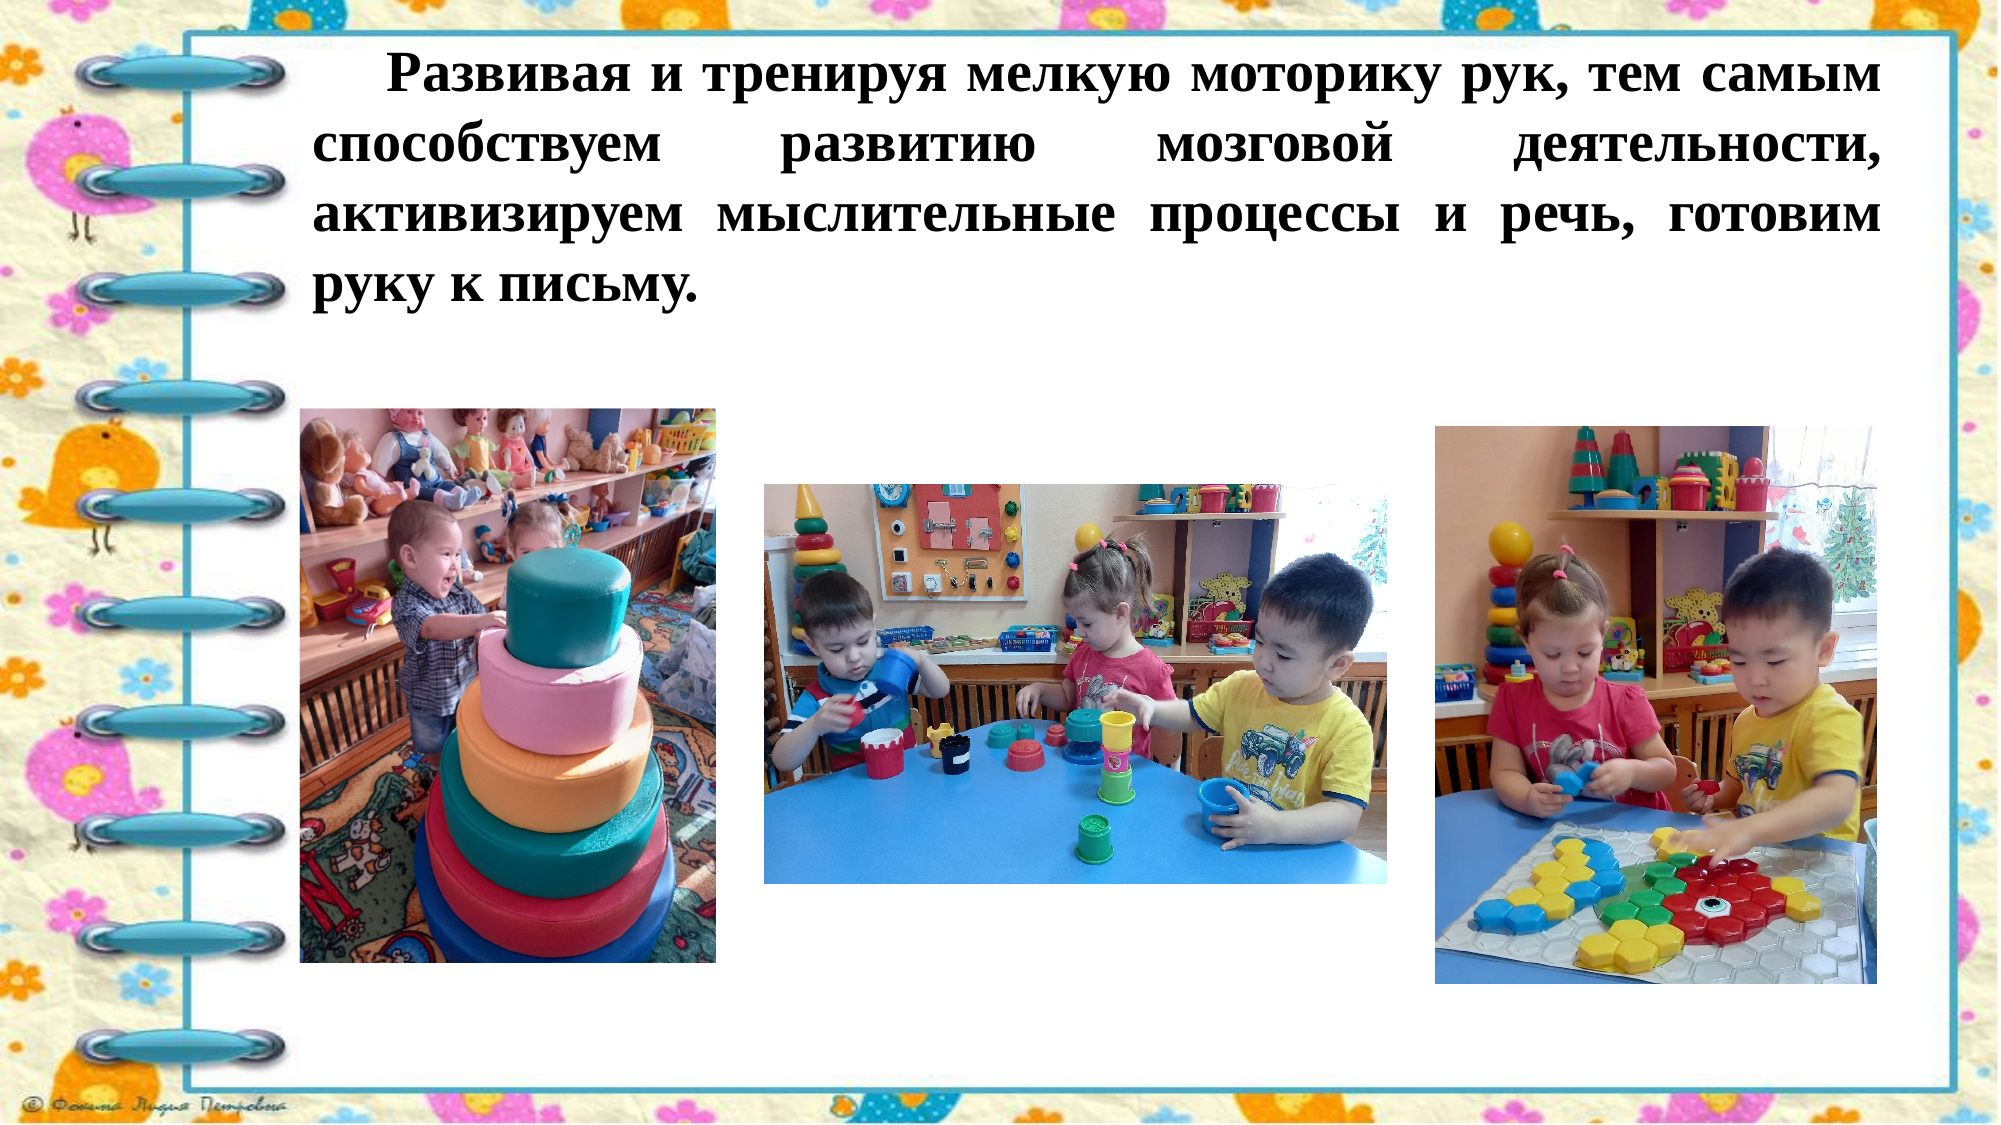

Развивая и тренируя мелкую моторику рук, тем самым способствуем развитию мозговой деятельности, активизируем мыслительные процессы и речь, готовим руку к письму.